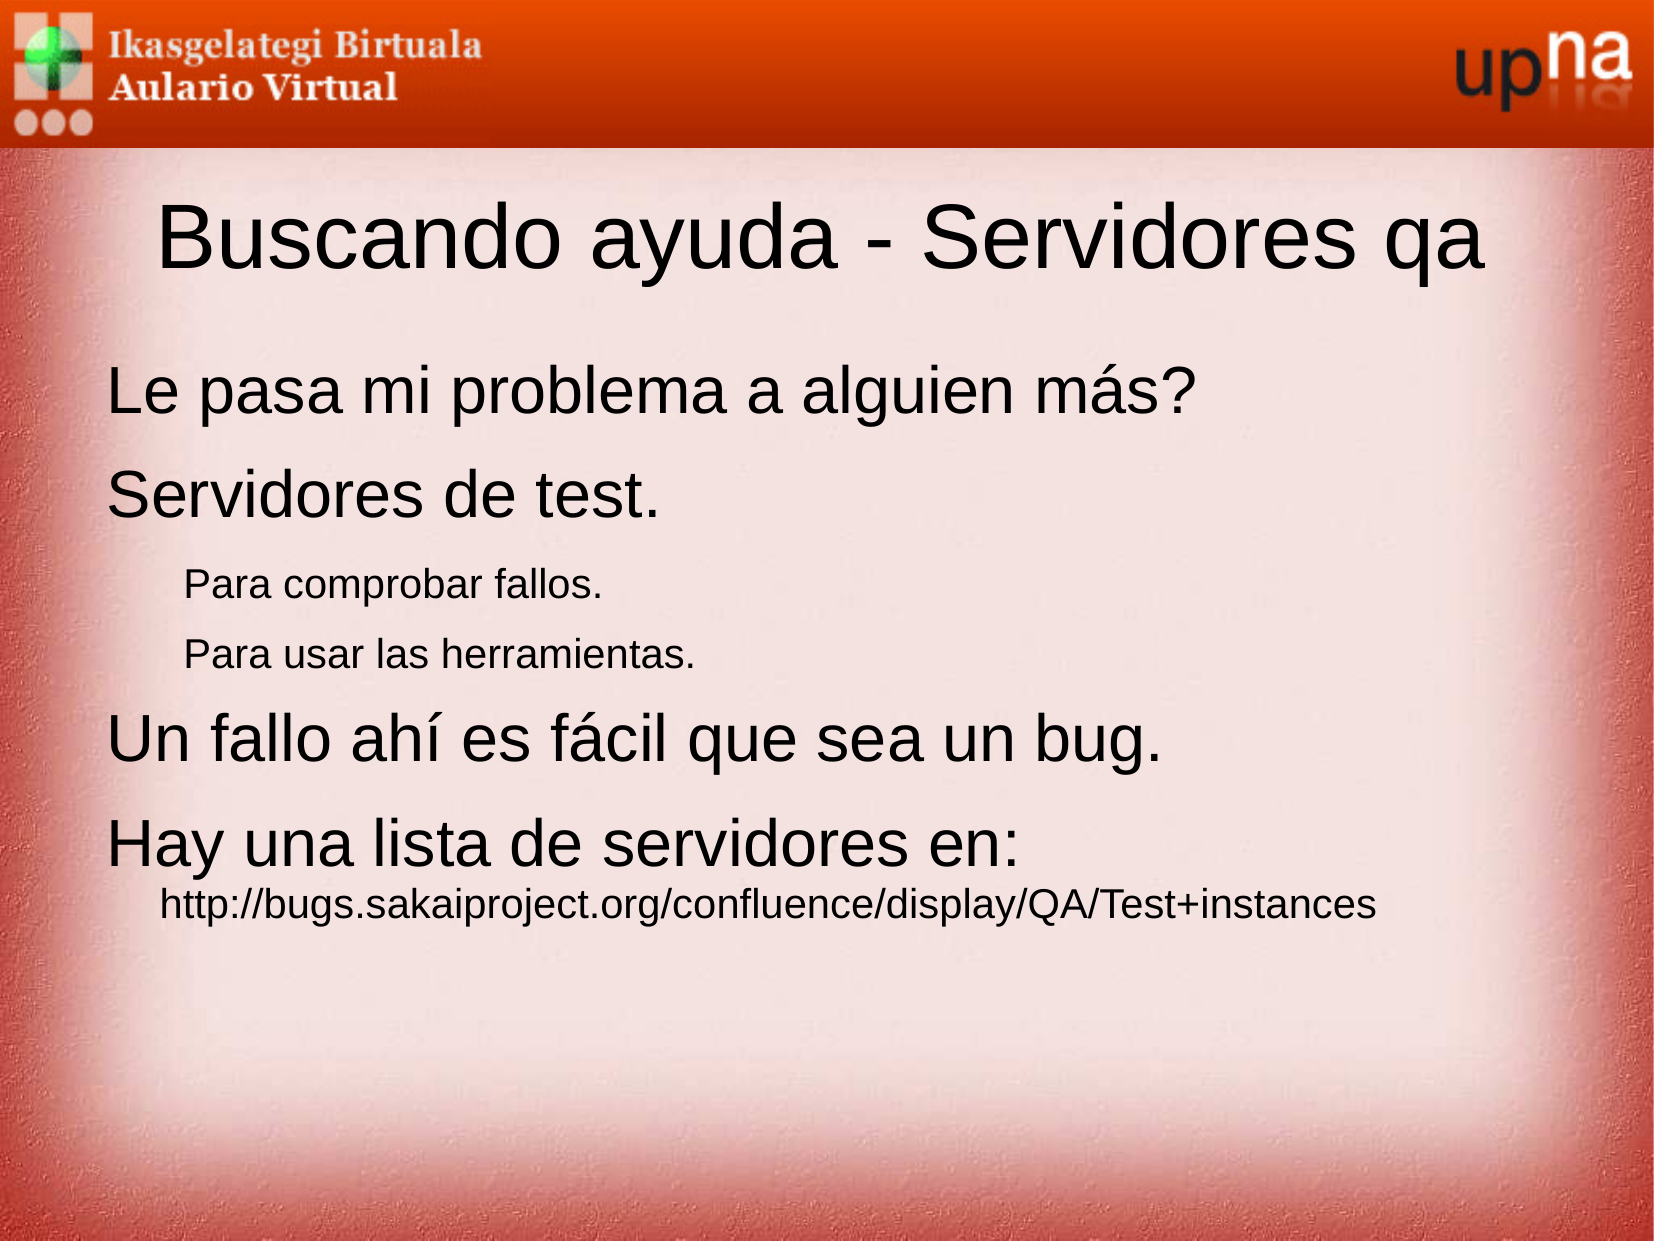

# Buscando ayuda - Servidores qa
Le pasa mi problema a alguien más?
Servidores de test.
Para comprobar fallos.
Para usar las herramientas.
Un fallo ahí es fácil que sea un bug.
Hay una lista de servidores en: http://bugs.sakaiproject.org/confluence/display/QA/Test+instances